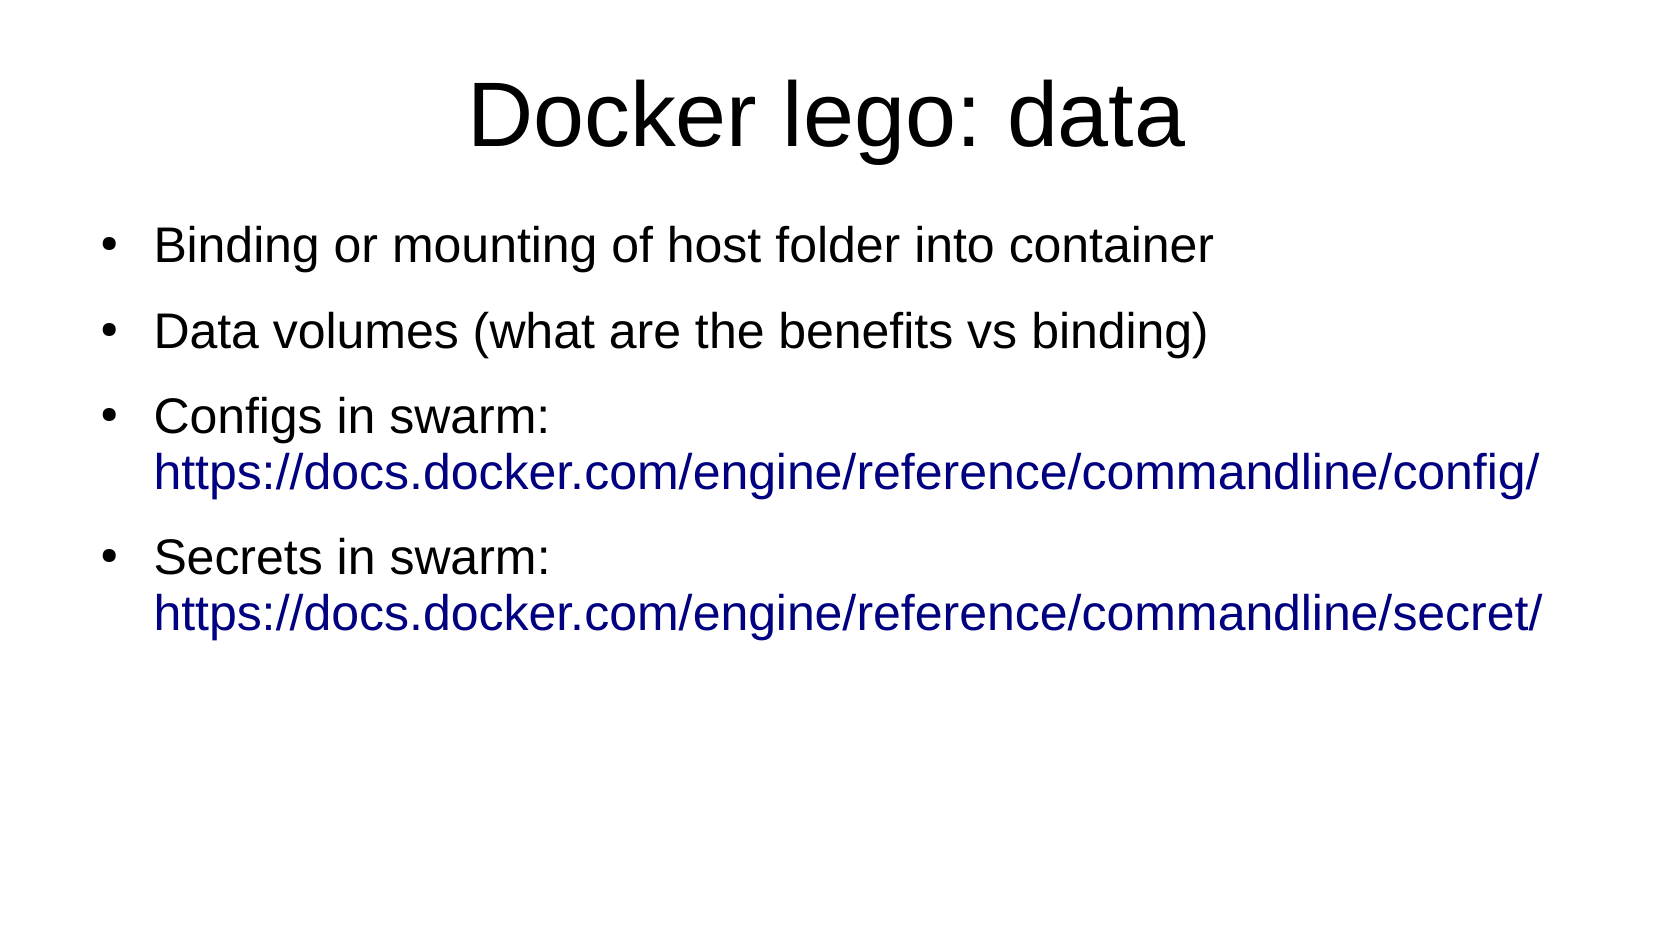

# Docker lego: data
Binding or mounting of host folder into container
Data volumes (what are the benefits vs binding)
Configs in swarm: https://docs.docker.com/engine/reference/commandline/config/
Secrets in swarm: https://docs.docker.com/engine/reference/commandline/secret/